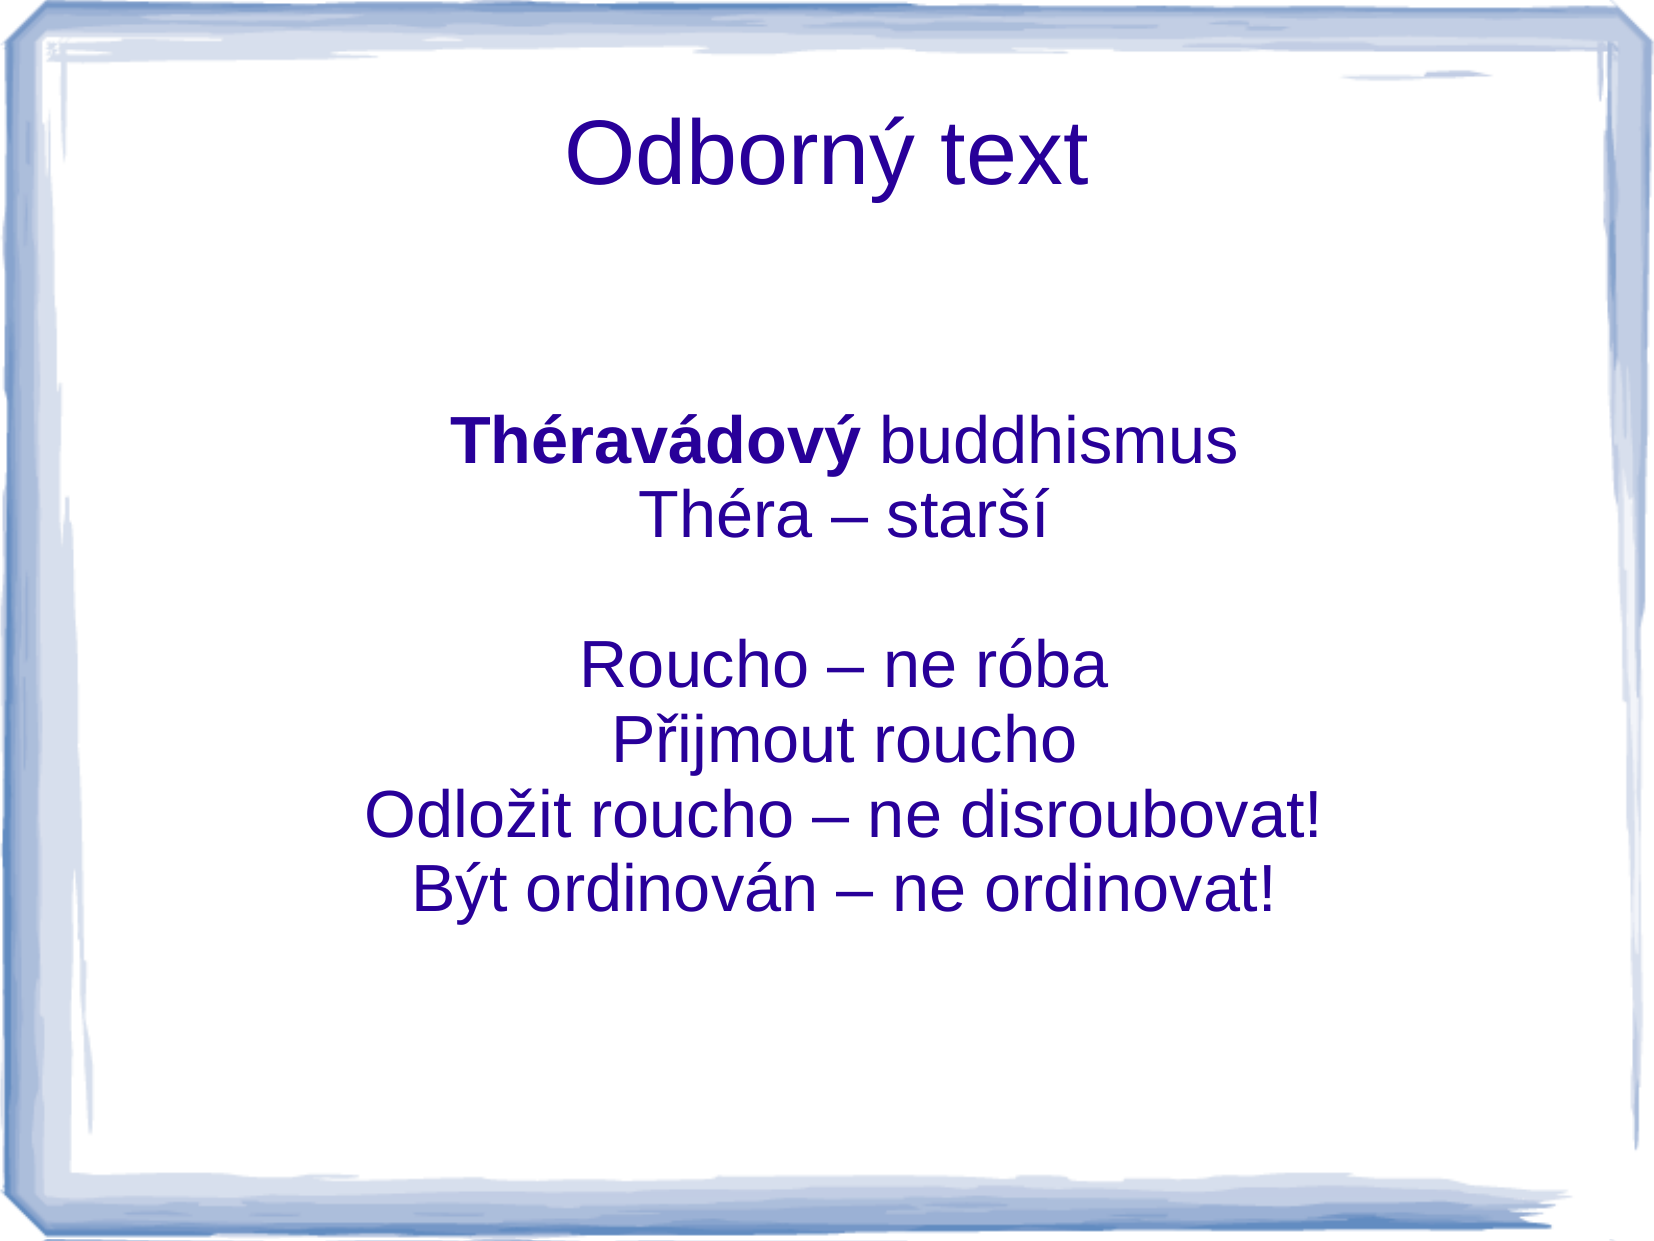

# Odborný text
Théravádový buddhismus
Théra – starší
Roucho – ne róba
Přijmout roucho
Odložit roucho – ne disroubovat!
Být ordinován – ne ordinovat!